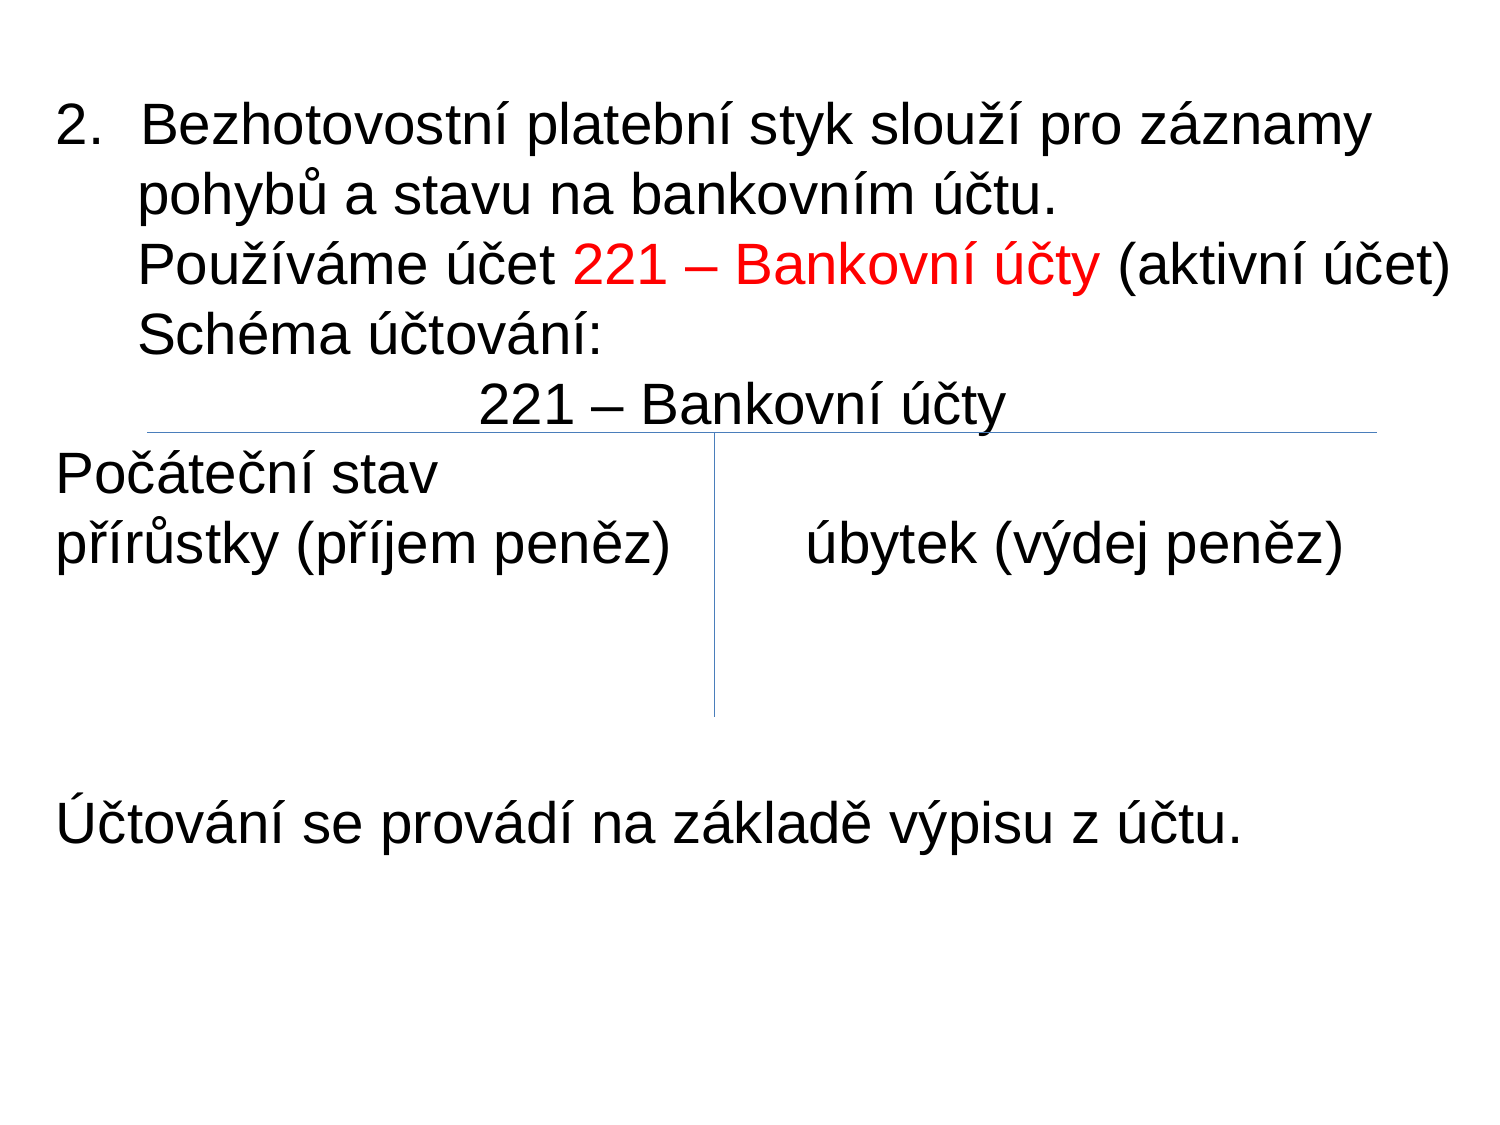

Bezhotovostní platební styk slouží pro záznamy
 pohybů a stavu na bankovním účtu.
 Používáme účet 221 – Bankovní účty (aktivní účet)
 Schéma účtování:
 221 – Bankovní účty
Počáteční stav
přírůstky (příjem peněz) 	úbytek (výdej peněz)
Účtování se provádí na základě výpisu z účtu.